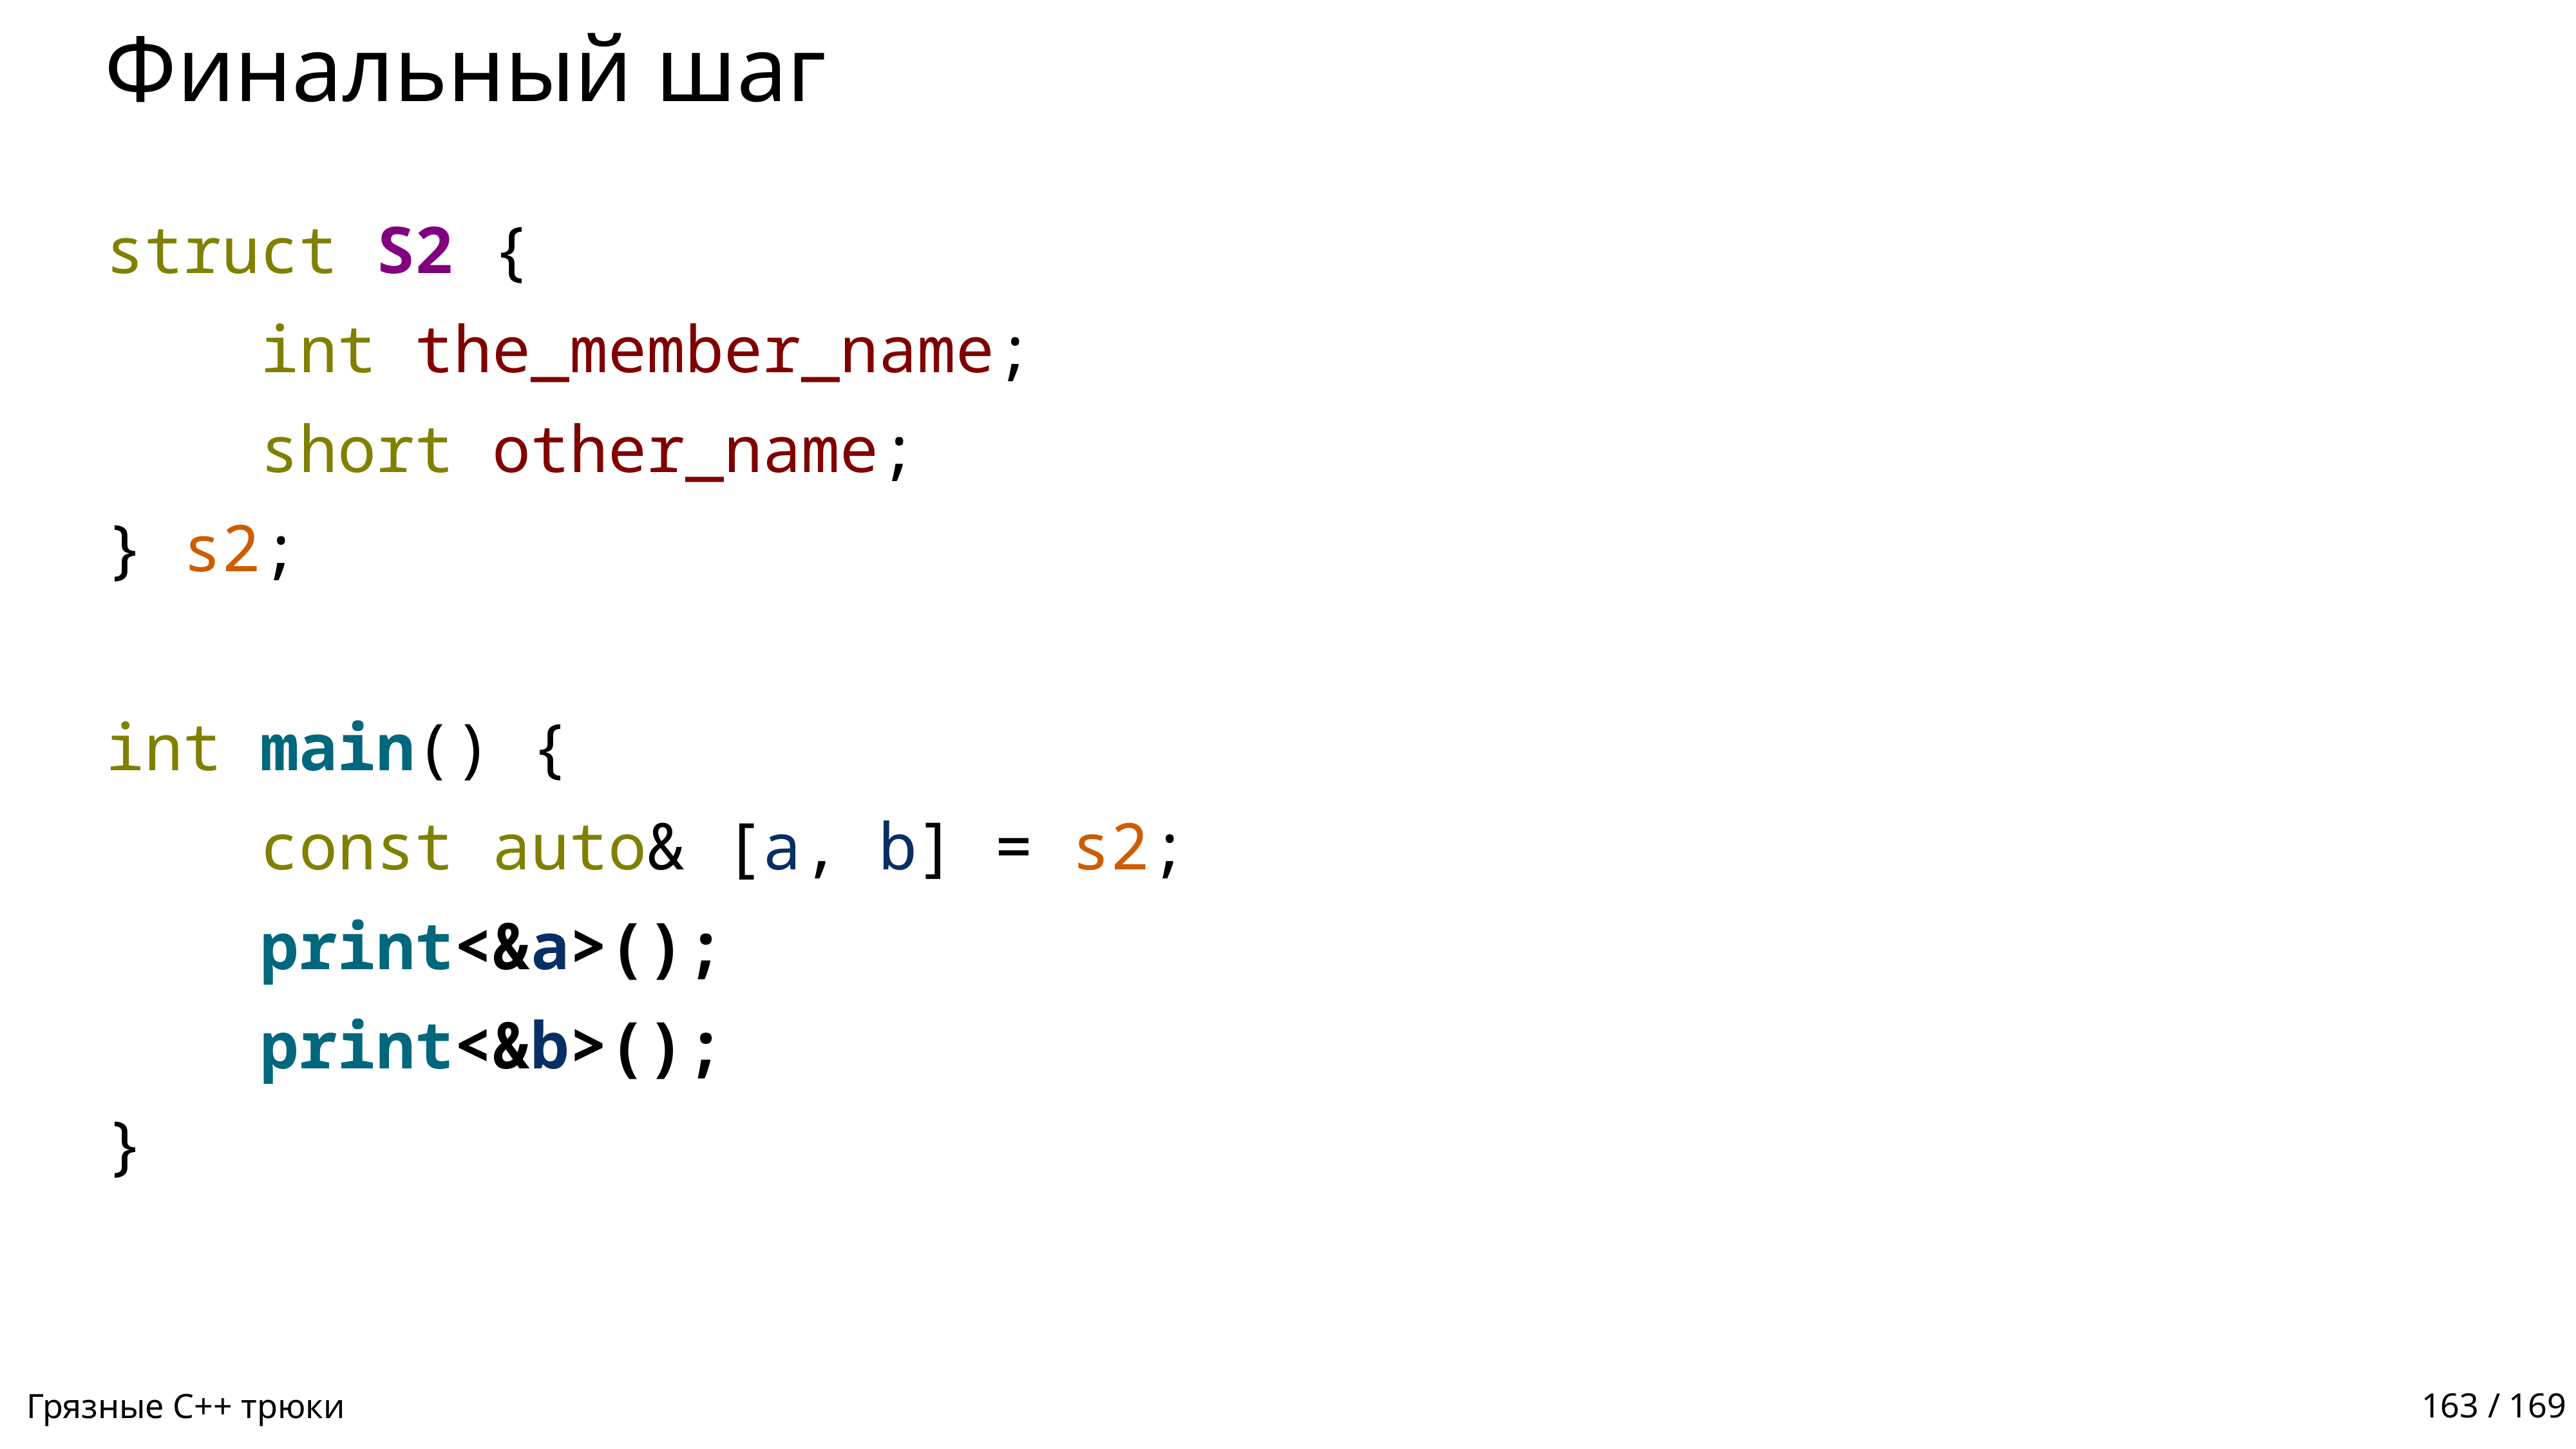

Финальный шаг
struct S2 {
 int the_member_name;
 short other_name;
} s2;
int main() {
 const auto& [a, b] = s2;
 print<&a>();
 print<&b>();
}
Грязные C++ трюки